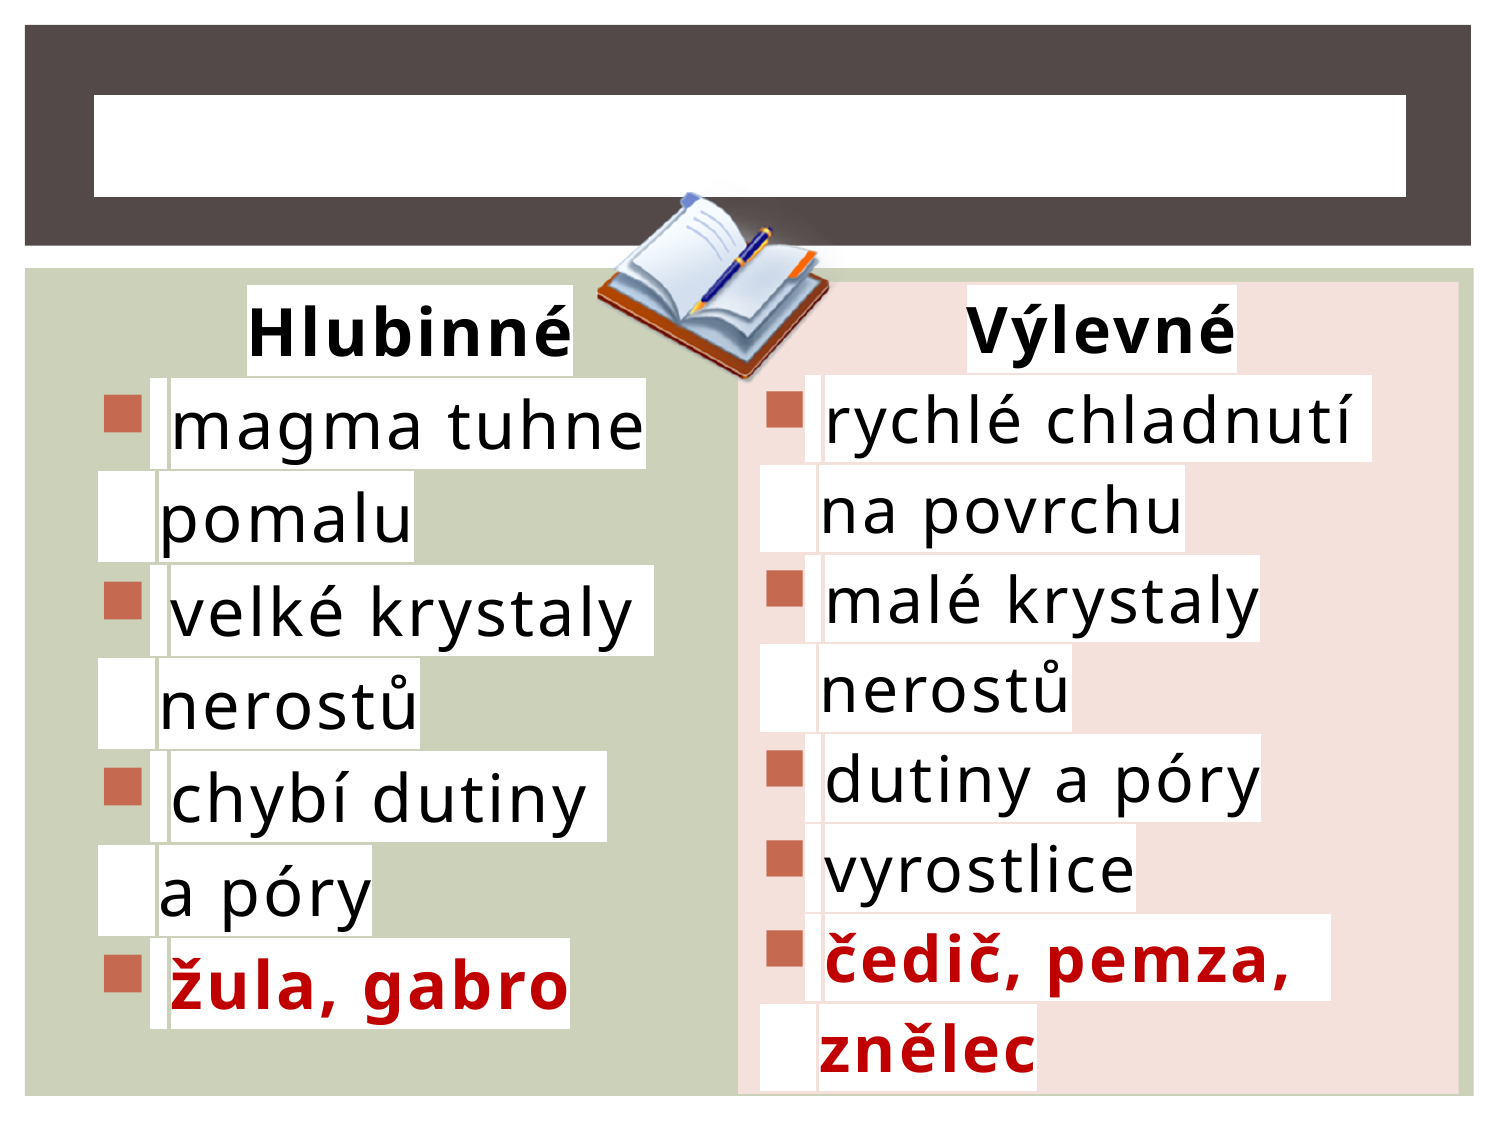

Rozdělení vyvřelých hornin
# Hlubinné
 magma tuhne
 pomalu
 velké krystaly
 nerostů
 chybí dutiny
 a póry
 žula, gabro
Výlevné
 rychlé chladnutí
 na povrchu
 malé krystaly
 nerostů
 dutiny a póry
 vyrostlice
 čedič, pemza,
 znělec